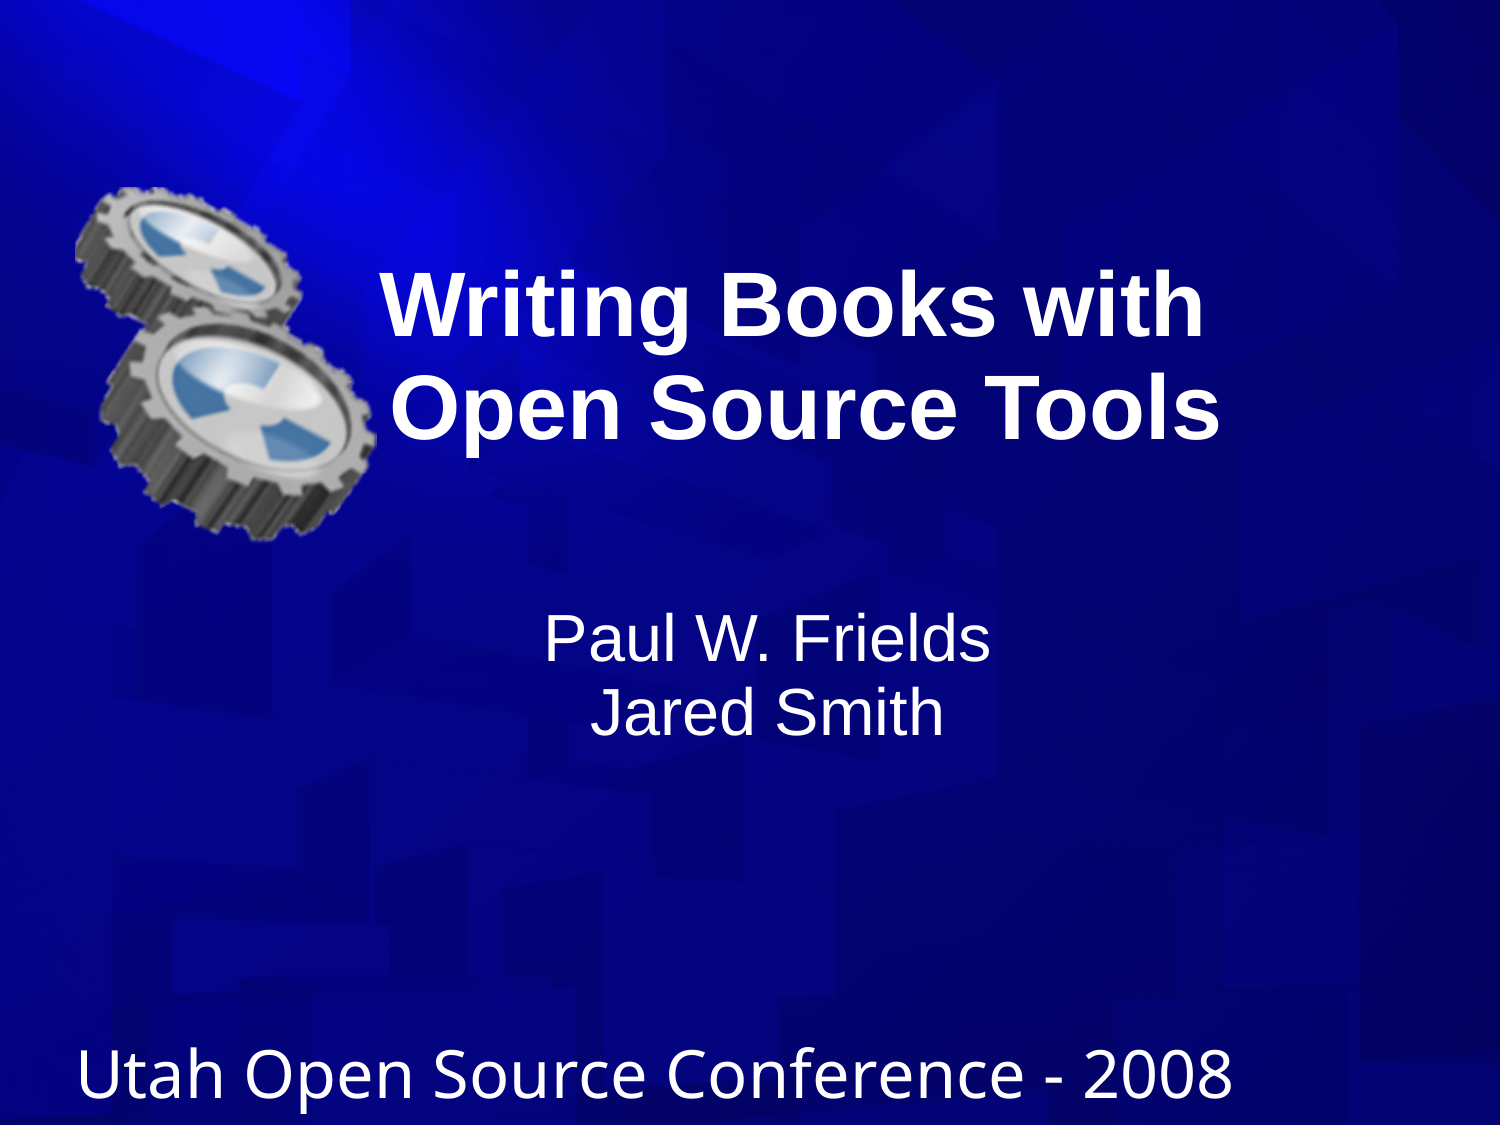

# Writing Books with Open Source Tools
Paul W. Frields
Jared Smith